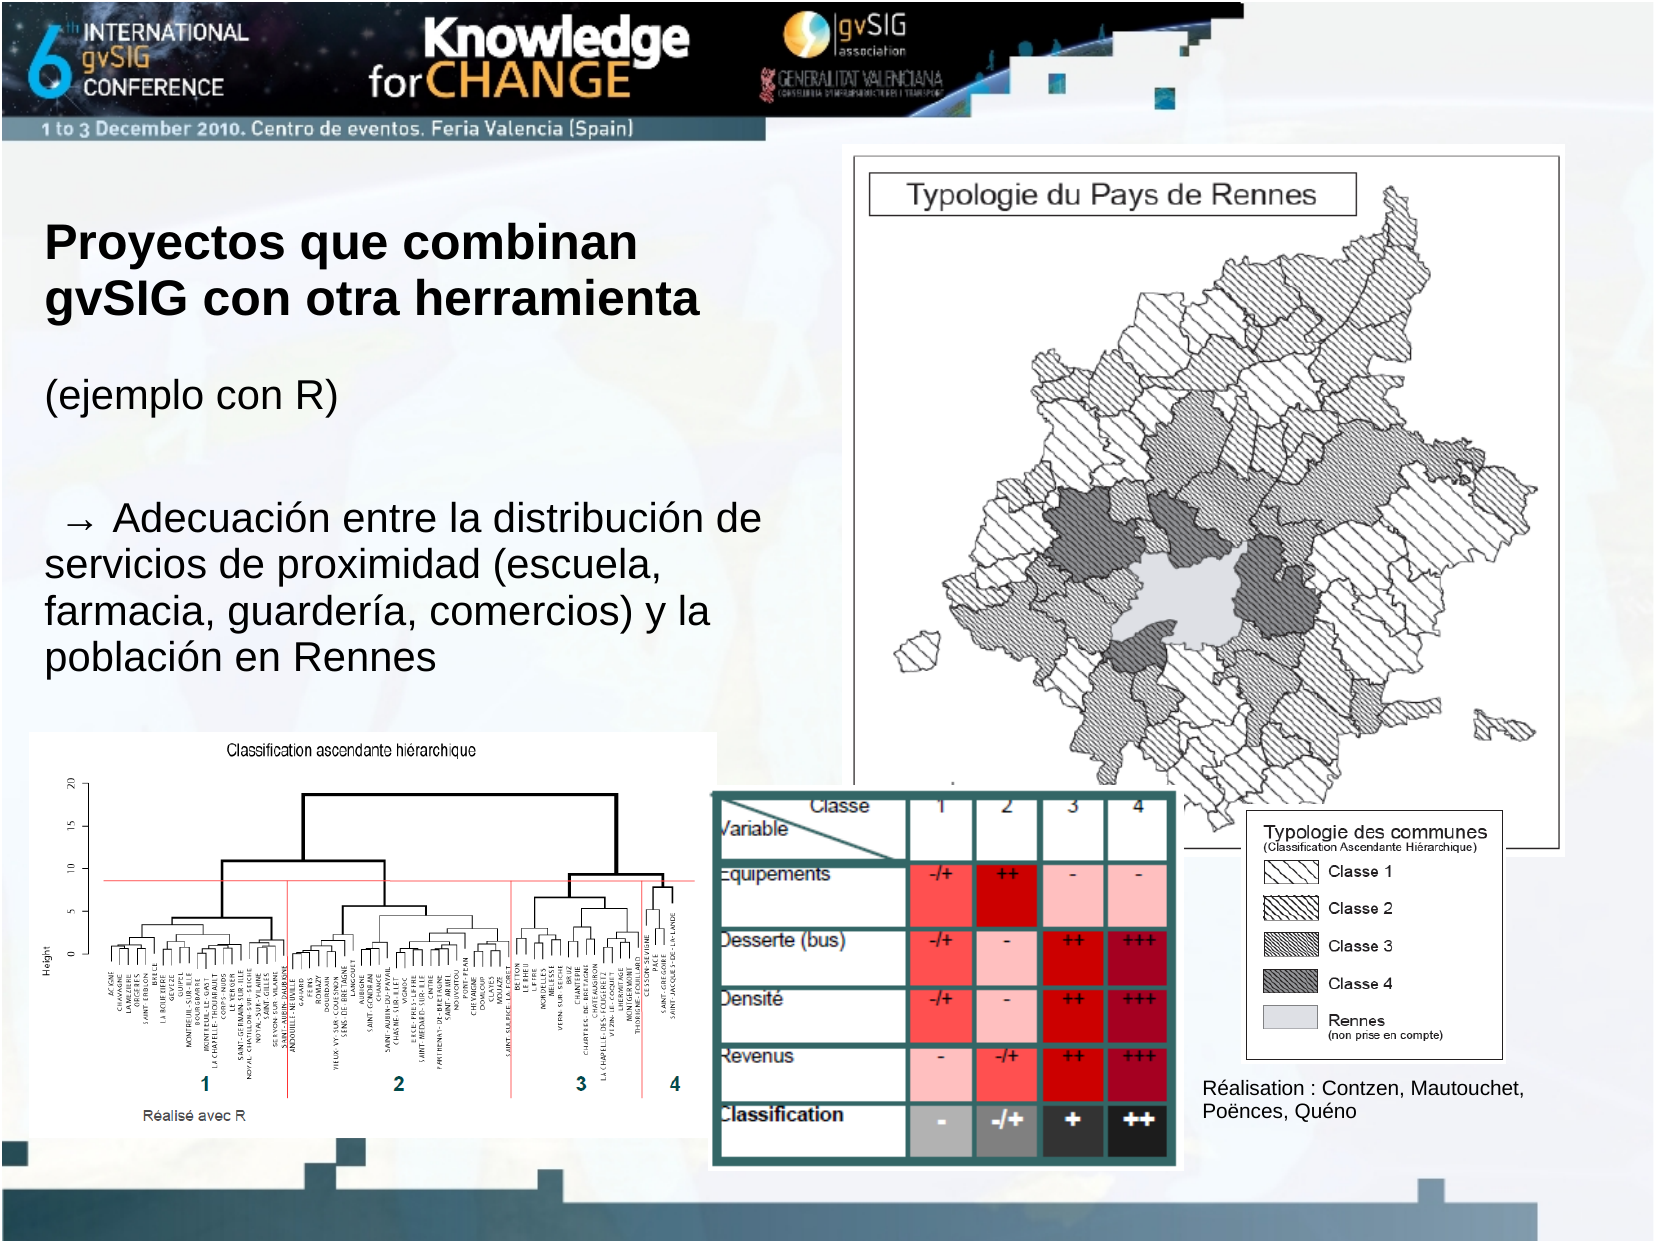

Proyectos que combinan gvSIG con otra herramienta
(ejemplo con R)
→ Adecuación entre la distribución de servicios de proximidad (escuela, farmacia, guardería, comercios) y la población en Rennes
Réalisation : Contzen, Mautouchet, Poënces, Quéno